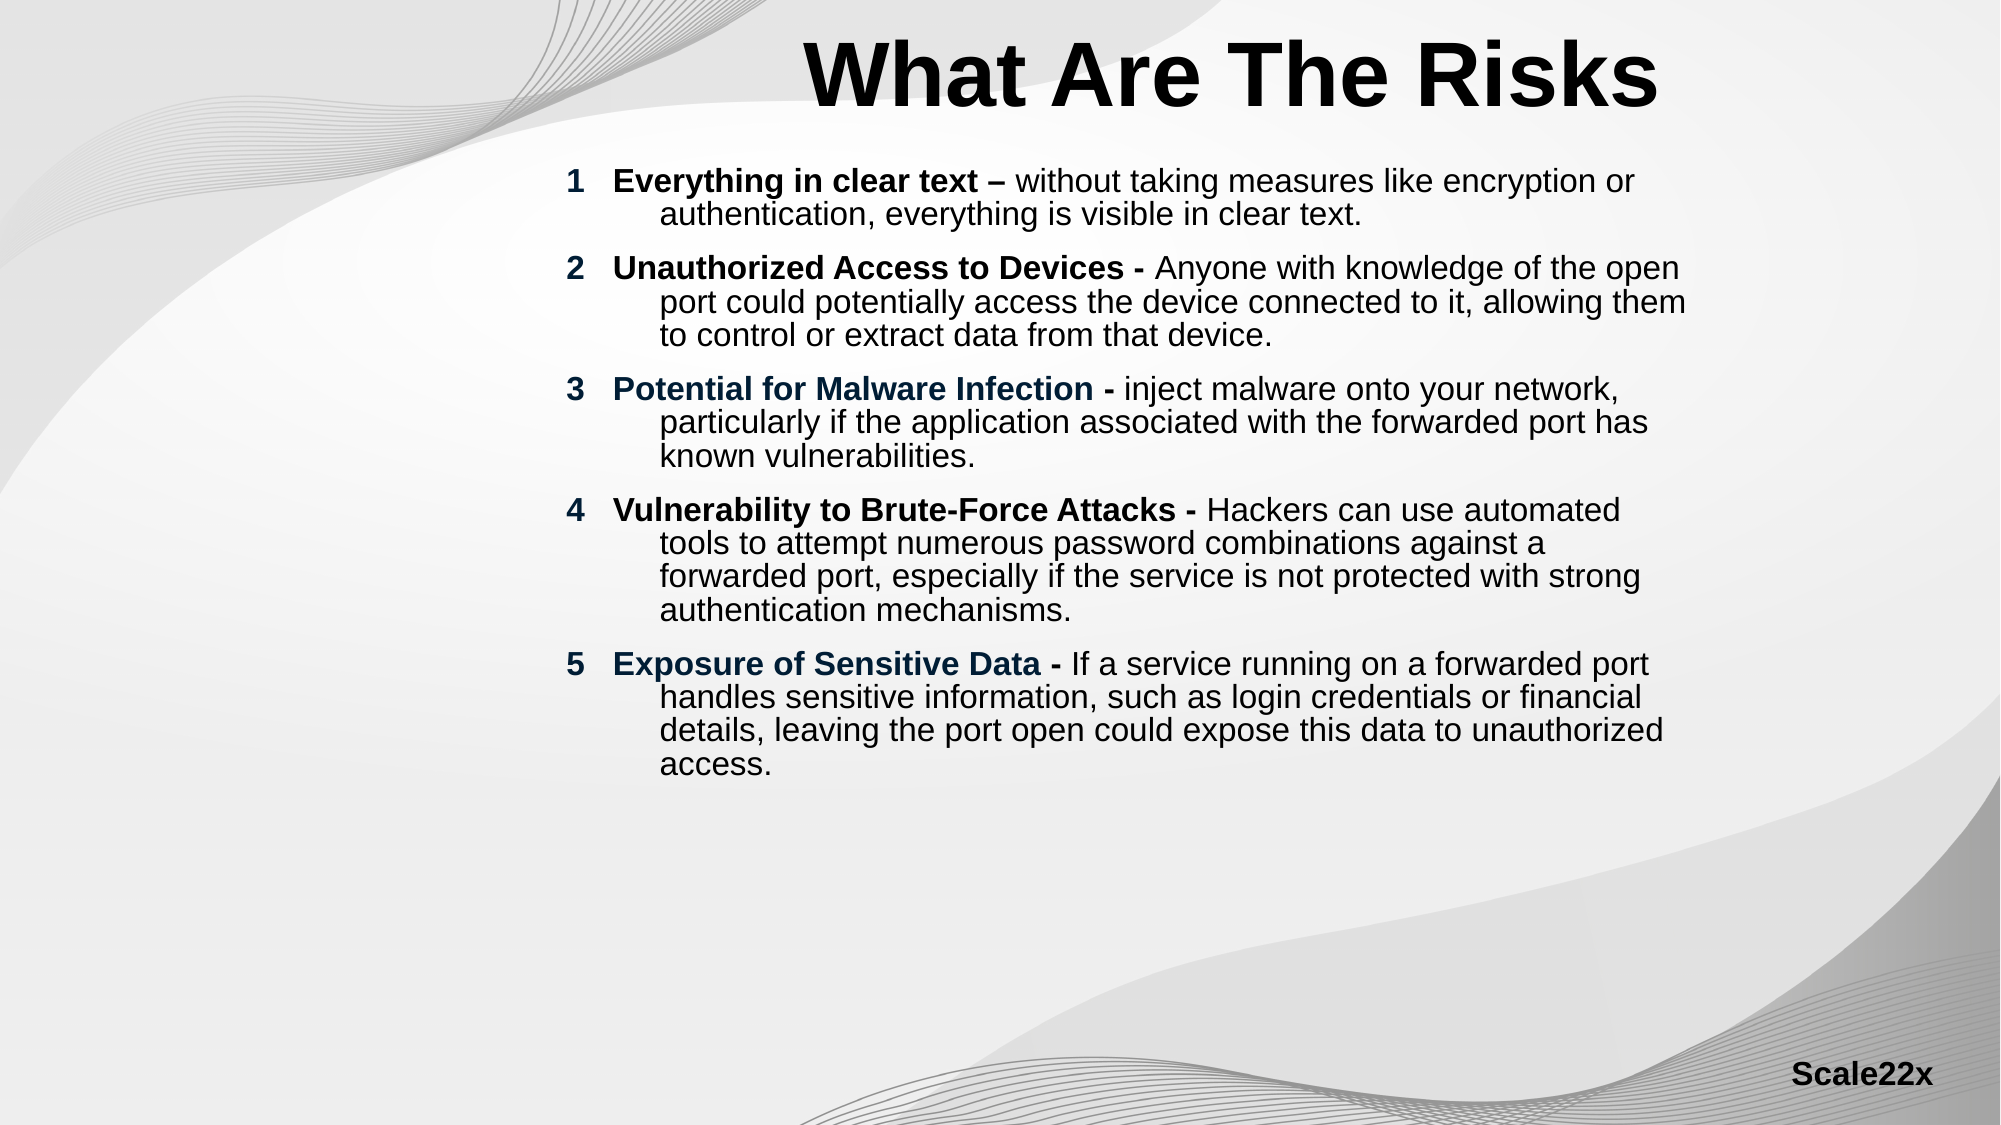

# What Are The Risks
Everything in clear text – without taking measures like encryption or authentication, everything is visible in clear text.
Unauthorized Access to Devices - Anyone with knowledge of the open port could potentially access the device connected to it, allowing them to control or extract data from that device.
Potential for Malware Infection - inject malware onto your network, particularly if the application associated with the forwarded port has known vulnerabilities.
Vulnerability to Brute-Force Attacks - Hackers can use automated tools to attempt numerous password combinations against a forwarded port, especially if the service is not protected with strong authentication mechanisms.
Exposure of Sensitive Data - If a service running on a forwarded port handles sensitive information, such as login credentials or financial details, leaving the port open could expose this data to unauthorized access.
Scale22x